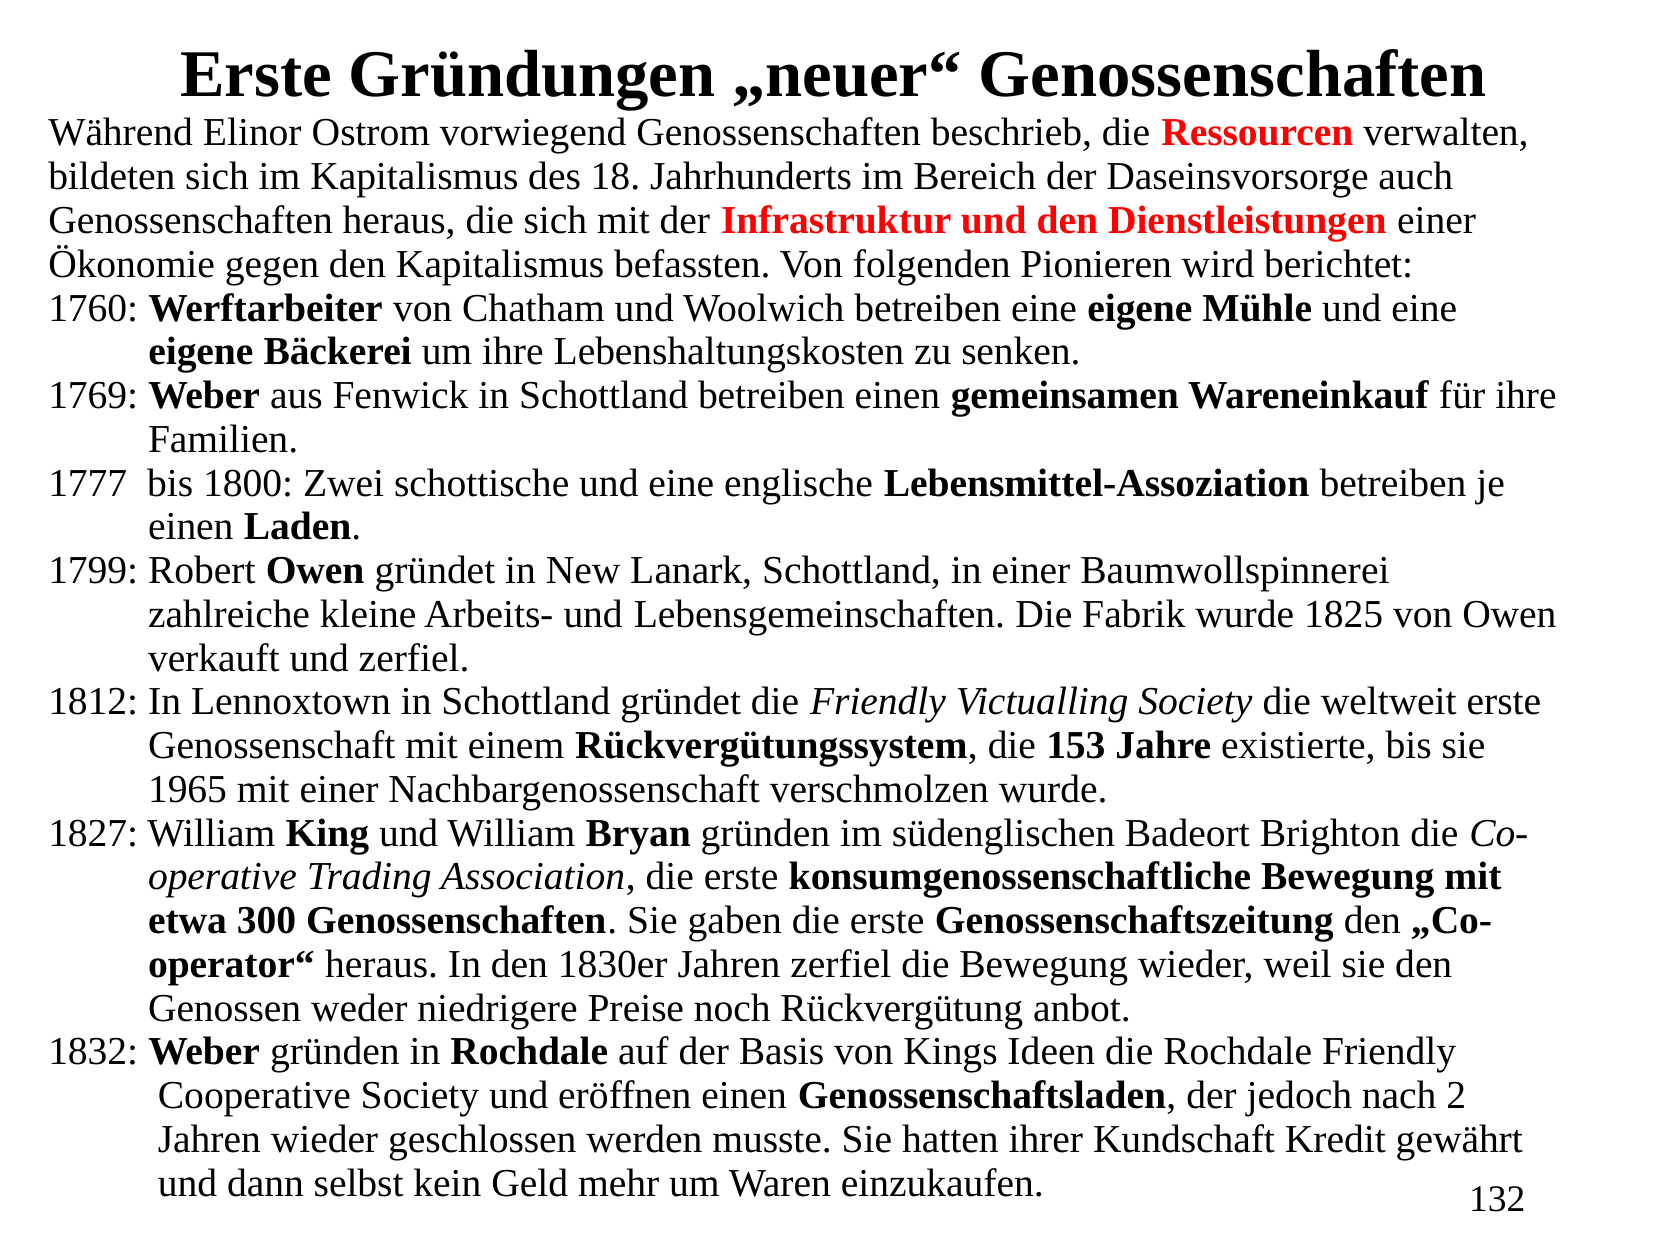

Erste Gründungen „neuer“ Genossenschaften
Während Elinor Ostrom vorwiegend Genossenschaften beschrieb, die Ressourcen verwalten, bildeten sich im Kapitalismus des 18. Jahrhunderts im Bereich der Daseinsvorsorge auch Genossenschaften heraus, die sich mit der Infrastruktur und den Dienstleistungen einer Ökonomie gegen den Kapitalismus befassten. Von folgenden Pionieren wird berichtet:
1760: Werftarbeiter von Chatham und Woolwich betreiben eine eigene Mühle und eine eigene Bäckerei um ihre Lebenshaltungskosten zu senken.
1769: Weber aus Fenwick in Schottland betreiben einen gemeinsamen Wareneinkauf für ihre Familien.
1777 bis 1800: Zwei schottische und eine englische Lebensmittel-Assoziation betreiben je einen Laden.
1799: Robert Owen gründet in New Lanark, Schottland, in einer Baumwollspinnerei zahlreiche kleine Arbeits- und Lebensgemeinschaften. Die Fabrik wurde 1825 von Owen verkauft und zerfiel.
1812: In Lennoxtown in Schottland gründet die Friendly Victualling Society die weltweit erste Genossenschaft mit einem Rückvergütungssystem, die 153 Jahre existierte, bis sie 1965 mit einer Nachbargenossenschaft verschmolzen wurde.
1827: William King und William Bryan gründen im südenglischen Badeort Brighton die Co- operative Trading Association, die erste konsumgenossenschaftliche Bewegung mit etwa 300 Genossenschaften. Sie gaben die erste Genossenschaftszeitung den „Co- operator“ heraus. In den 1830er Jahren zerfiel die Bewegung wieder, weil sie den Genossen weder niedrigere Preise noch Rückvergütung anbot.
1832: Weber gründen in Rochdale auf der Basis von Kings Ideen die Rochdale Friendly Cooperative Society und eröffnen einen Genossenschaftsladen, der jedoch nach 2 Jahren wieder geschlossen werden musste. Sie hatten ihrer Kundschaft Kredit gewährt und dann selbst kein Geld mehr um Waren einzukaufen.
#